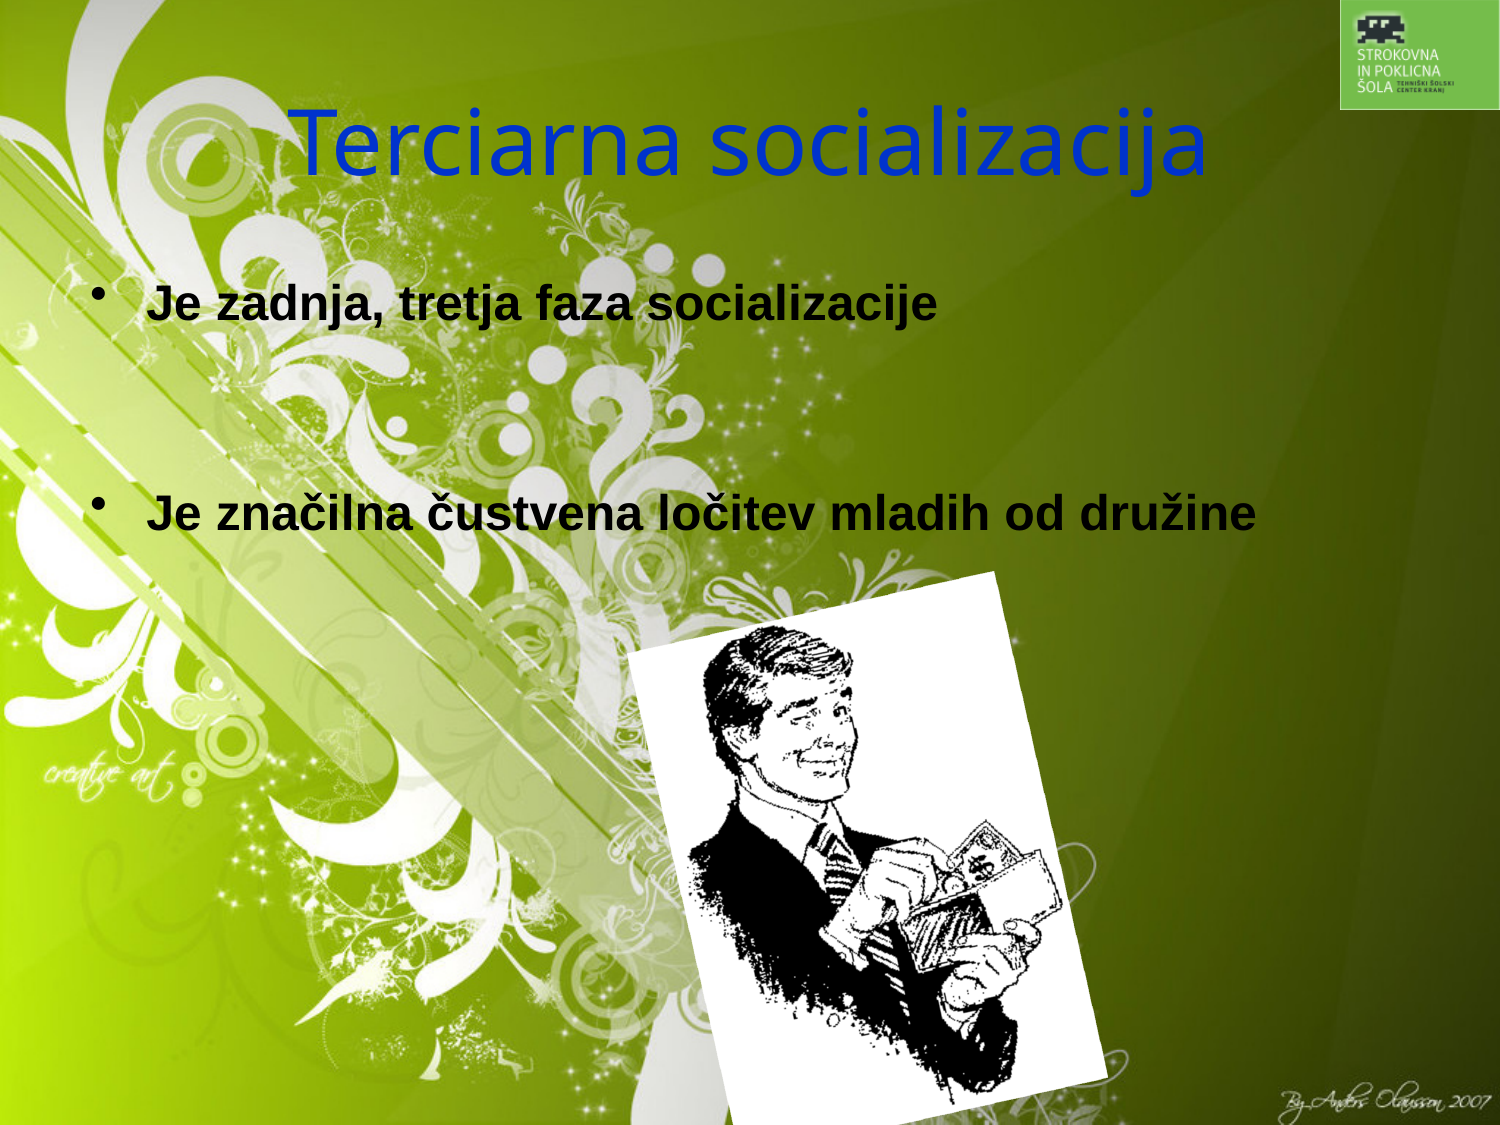

# Terciarna socializacija
Je zadnja, tretja faza socializacije
Je značilna čustvena ločitev mladih od družine